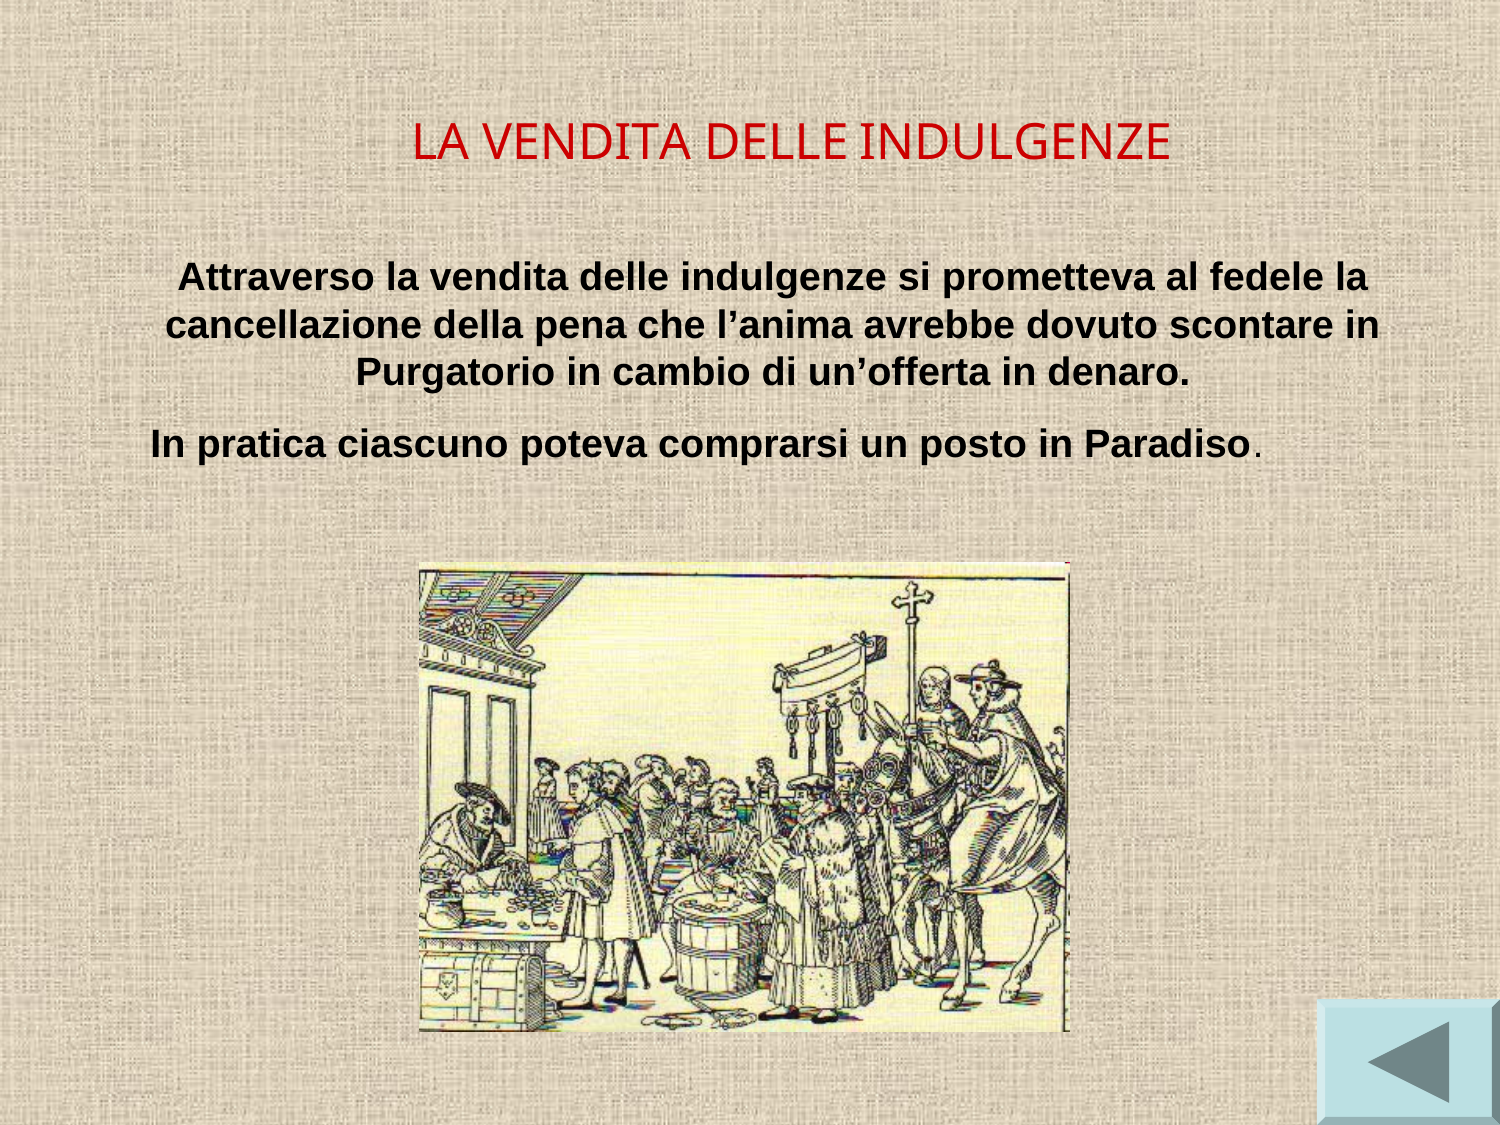

LA VENDITA DELLE INDULGENZE
Attraverso la vendita delle indulgenze si prometteva al fedele la cancellazione della pena che l’anima avrebbe dovuto scontare in Purgatorio in cambio di un’offerta in denaro.
In pratica ciascuno poteva comprarsi un posto in Paradiso.